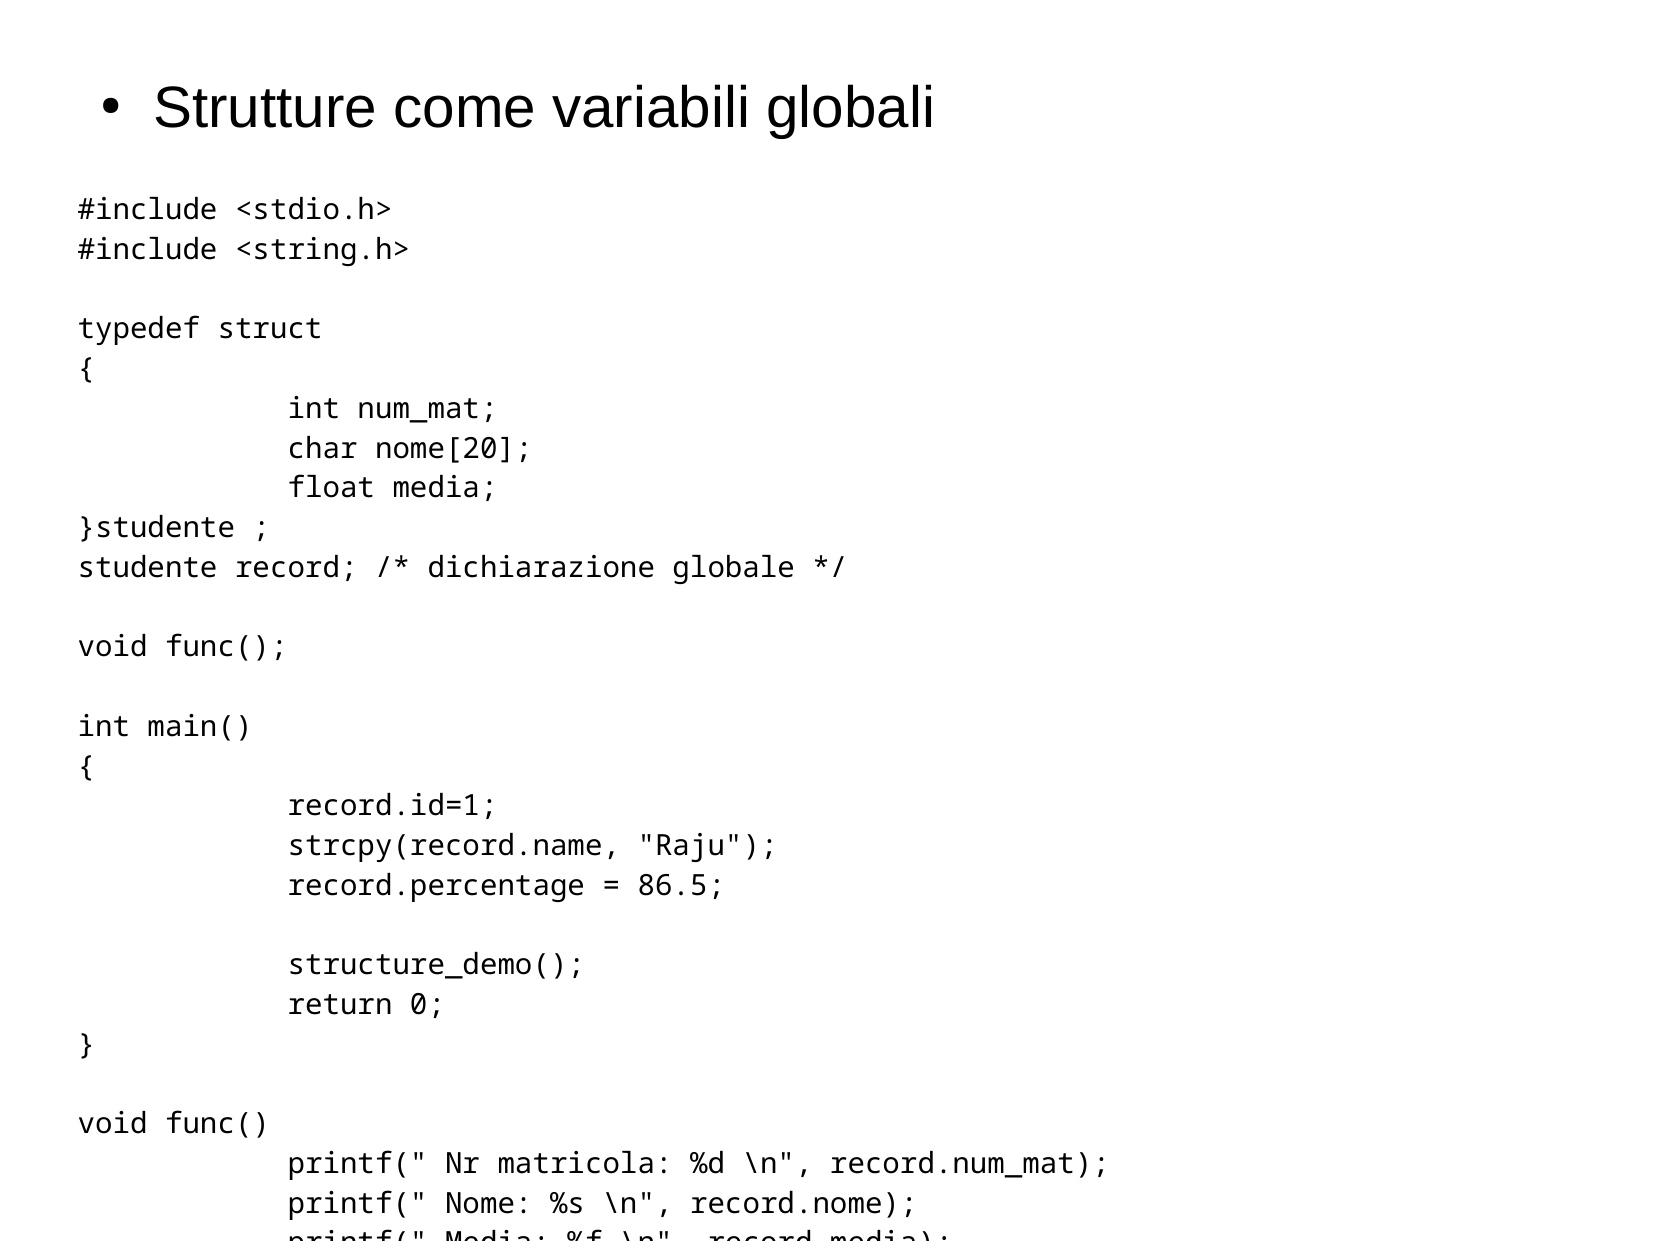

# Strutture come variabili globali
#include <stdio.h>
#include <string.h>
typedef struct
{
 int num_mat;
 char nome[20];
 float media;
}studente ;
studente record; /* dichiarazione globale */
void func();
int main()
{
 record.id=1;
 strcpy(record.name, "Raju");
 record.percentage = 86.5;
 structure_demo();
 return 0;
}
void func()
 printf(" Nr matricola: %d \n", record.num_mat);
 printf(" Nome: %s \n", record.nome);
 printf(" Media: %f \n", record.media);
}